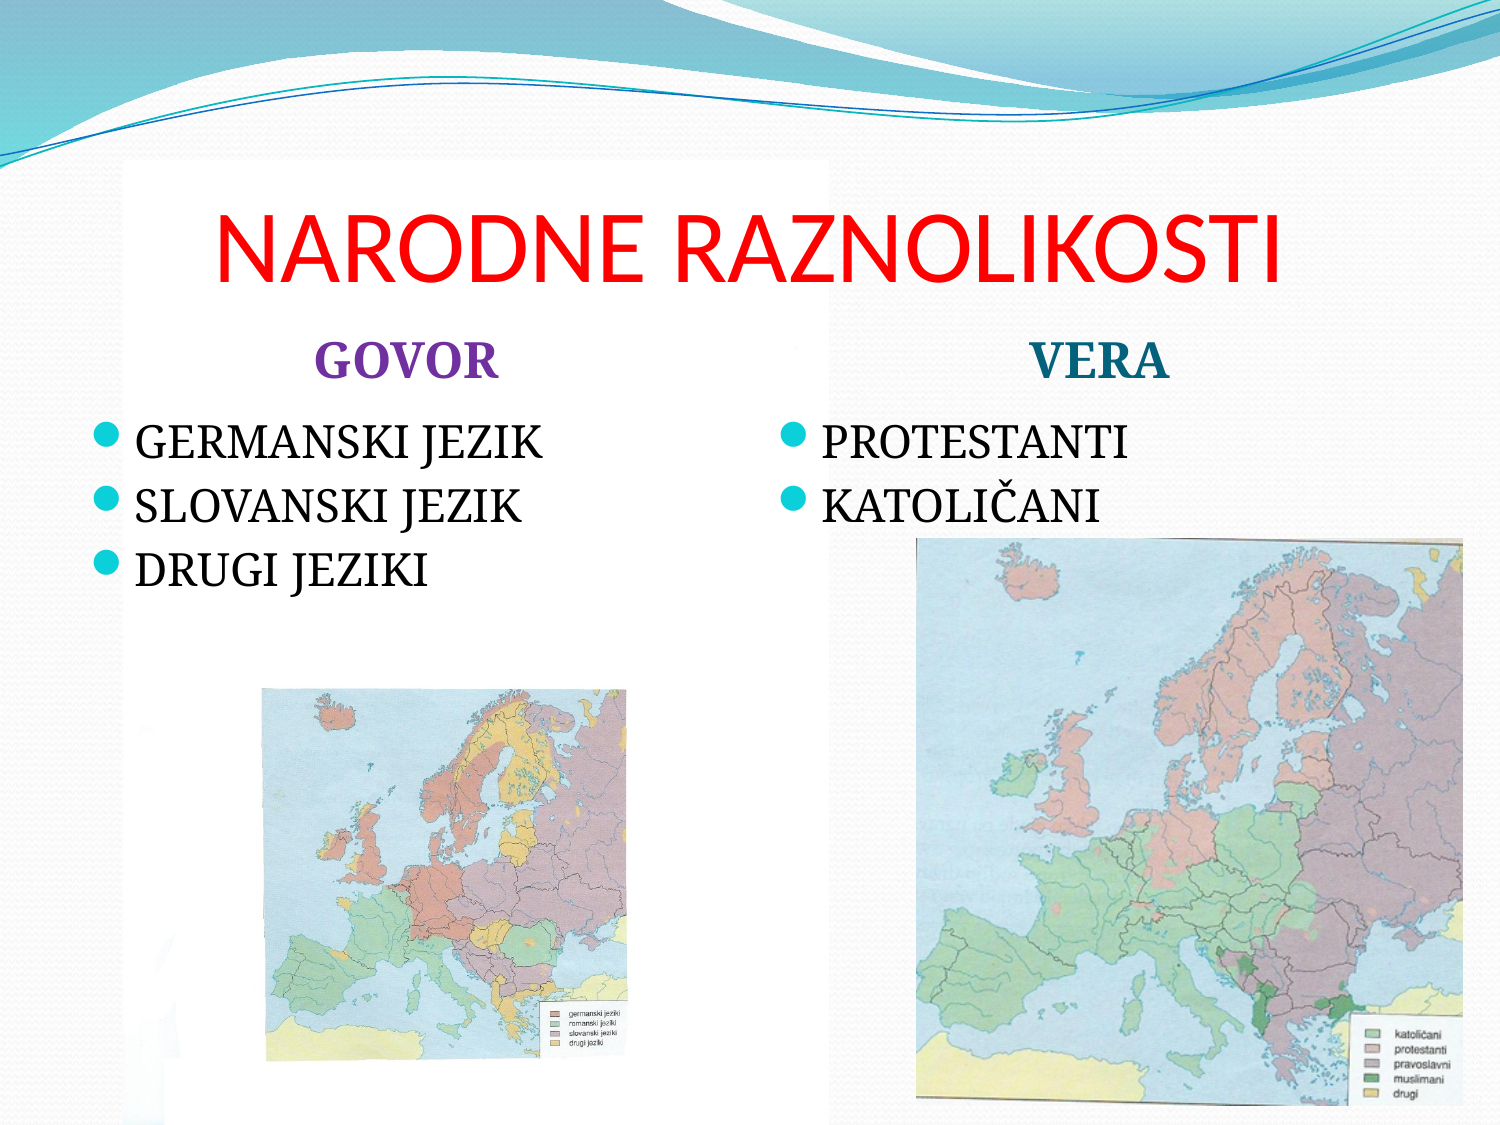

# NARODNE RAZNOLIKOSTI
GOVOR
 VERA
GERMANSKI JEZIK
SLOVANSKI JEZIK
DRUGI JEZIKI
PROTESTANTI
KATOLIČANI